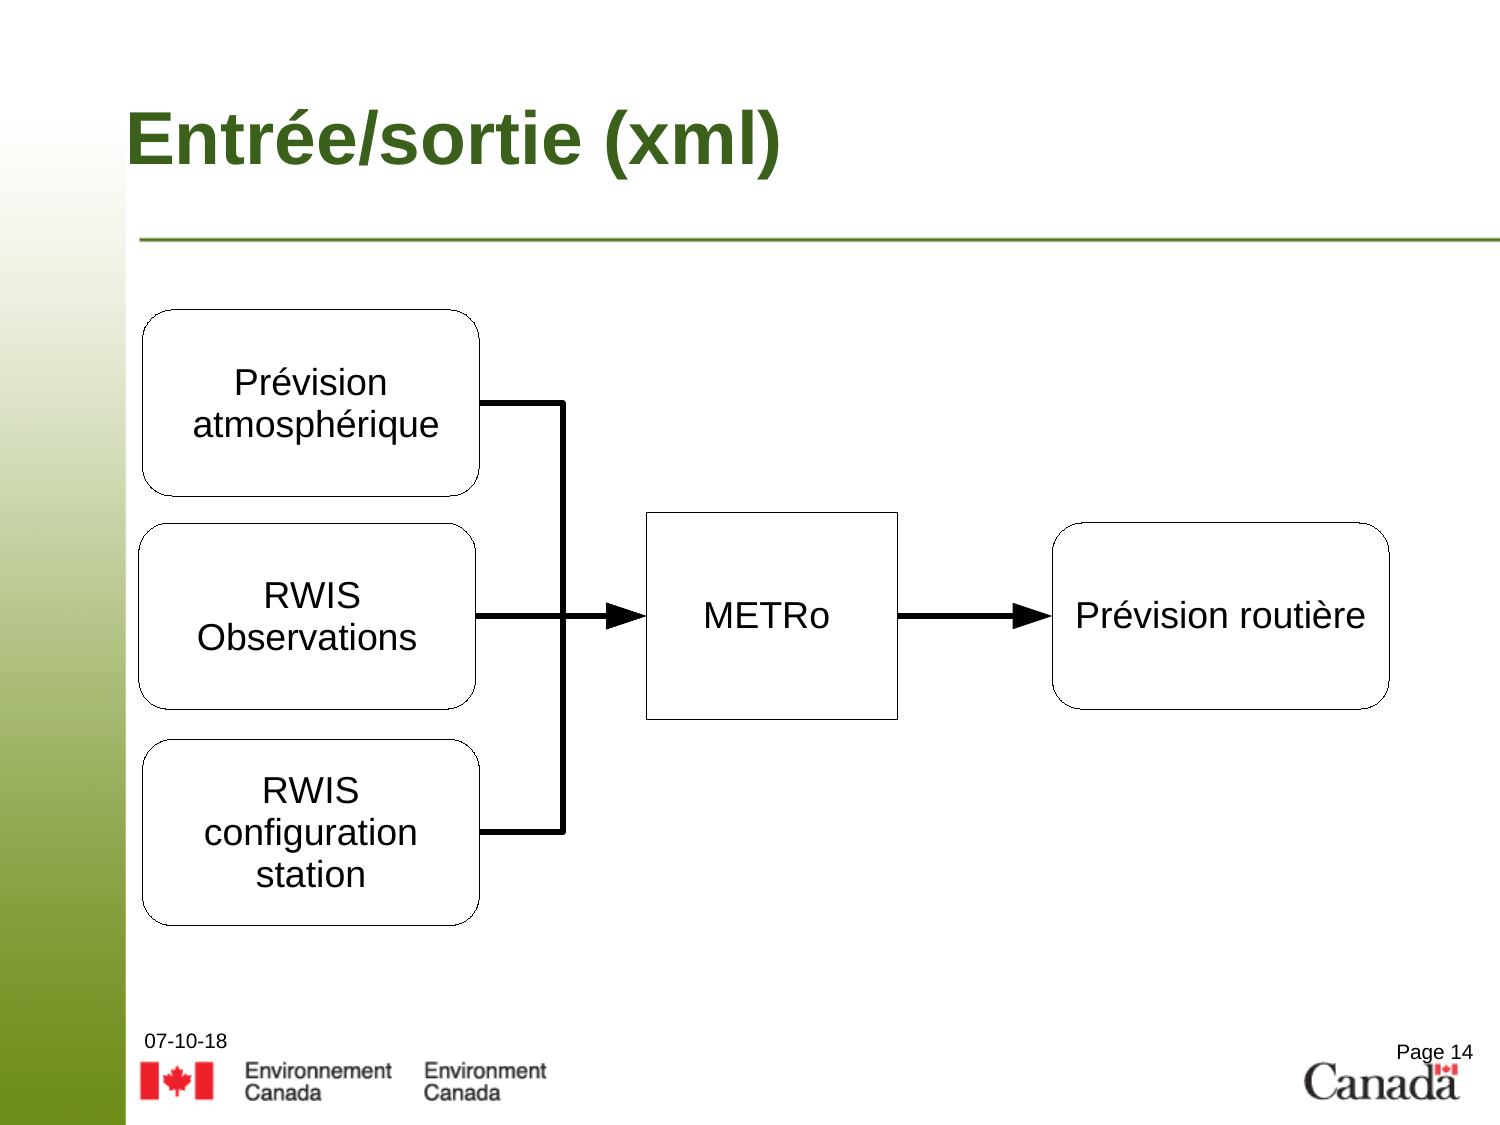

# Entrée/sortie (xml)
Prévision
 atmosphérique
METRo
Prévision routière
 RWIS
Observations
RWIS
configuration
station